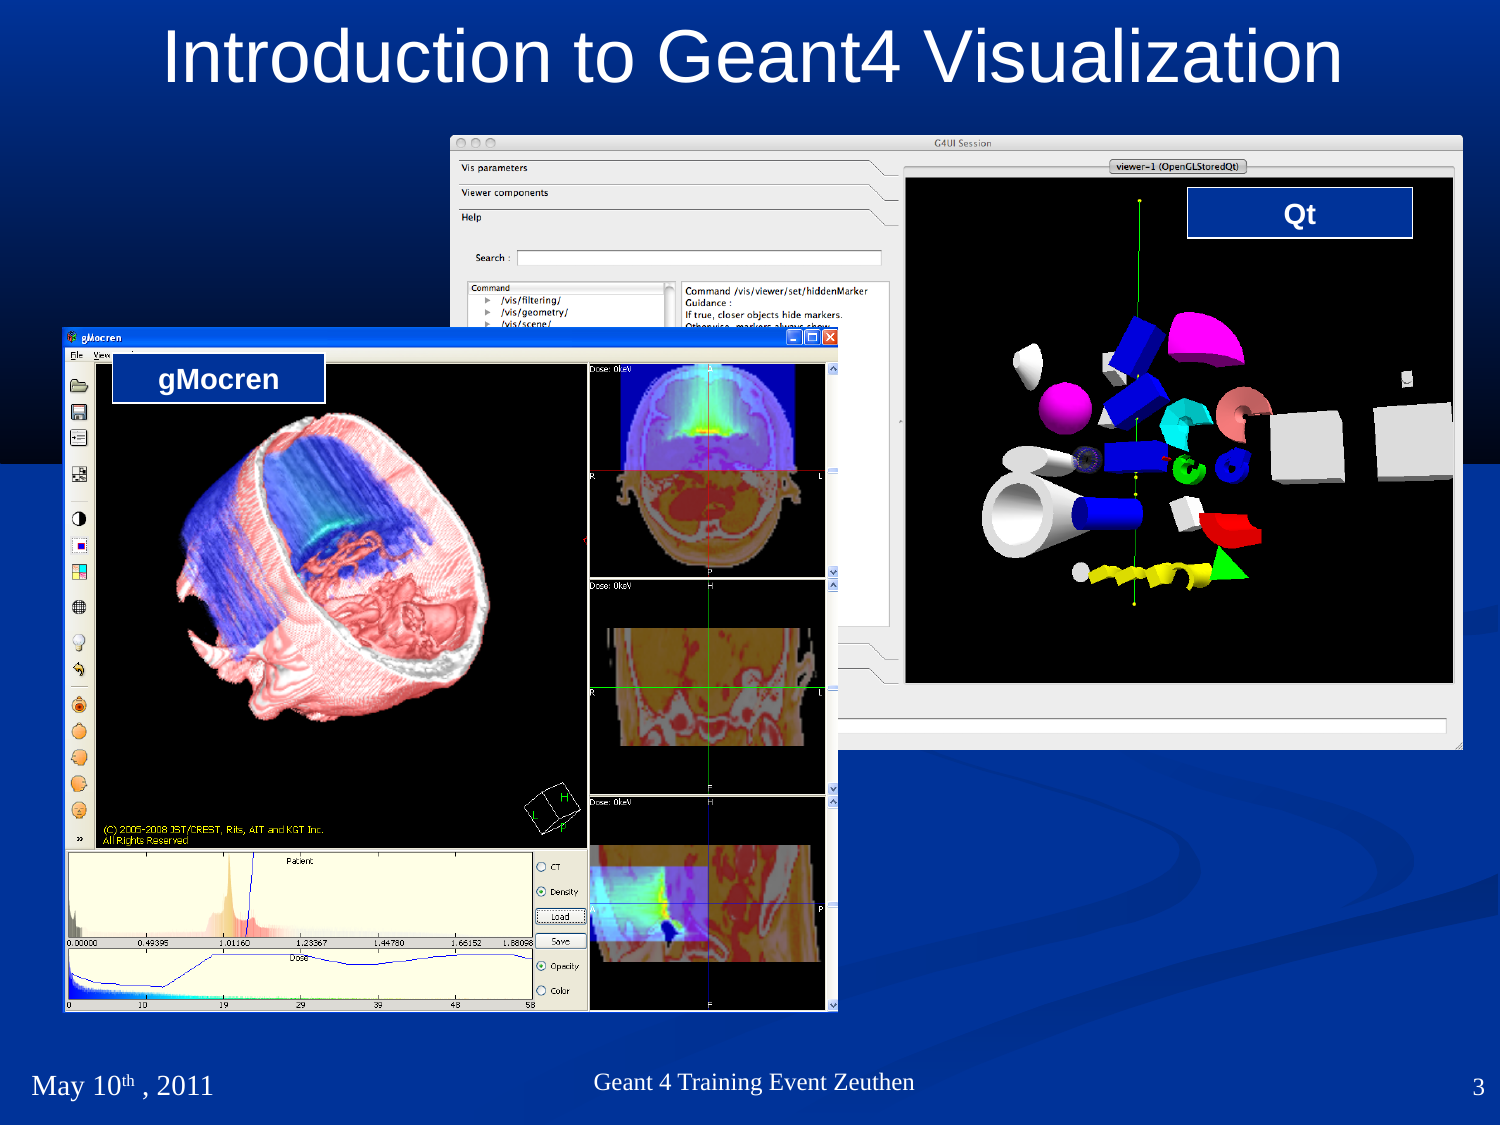

Introduction to Geant4 Visualization
Qt
gMocren
DAWN
Introduction to Geant4 Visualization J. Perl
3
10 January 2011